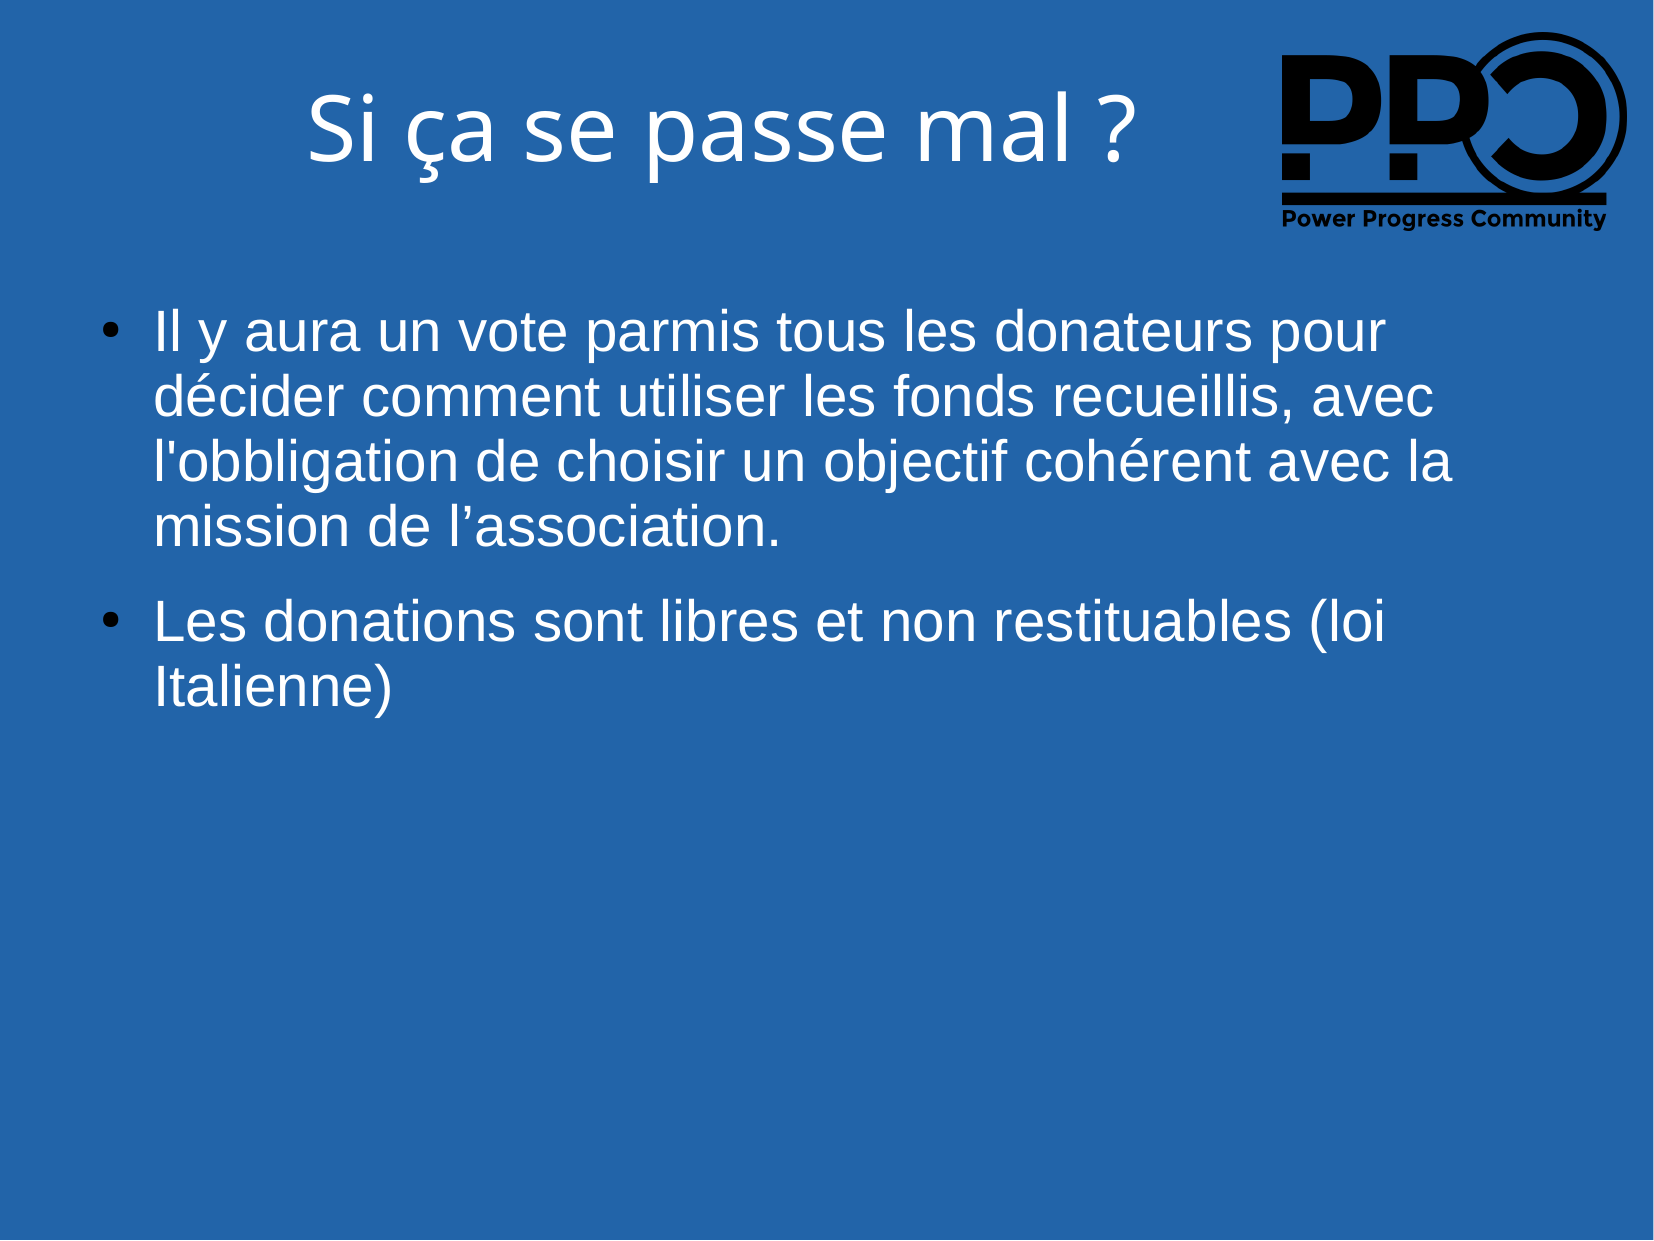

# Si ça se passe mal ?
Il y aura un vote parmis tous les donateurs pour décider comment utiliser les fonds recueillis, avec l'obbligation de choisir un objectif cohérent avec la mission de l’association.
Les donations sont libres et non restituables (loi Italienne)